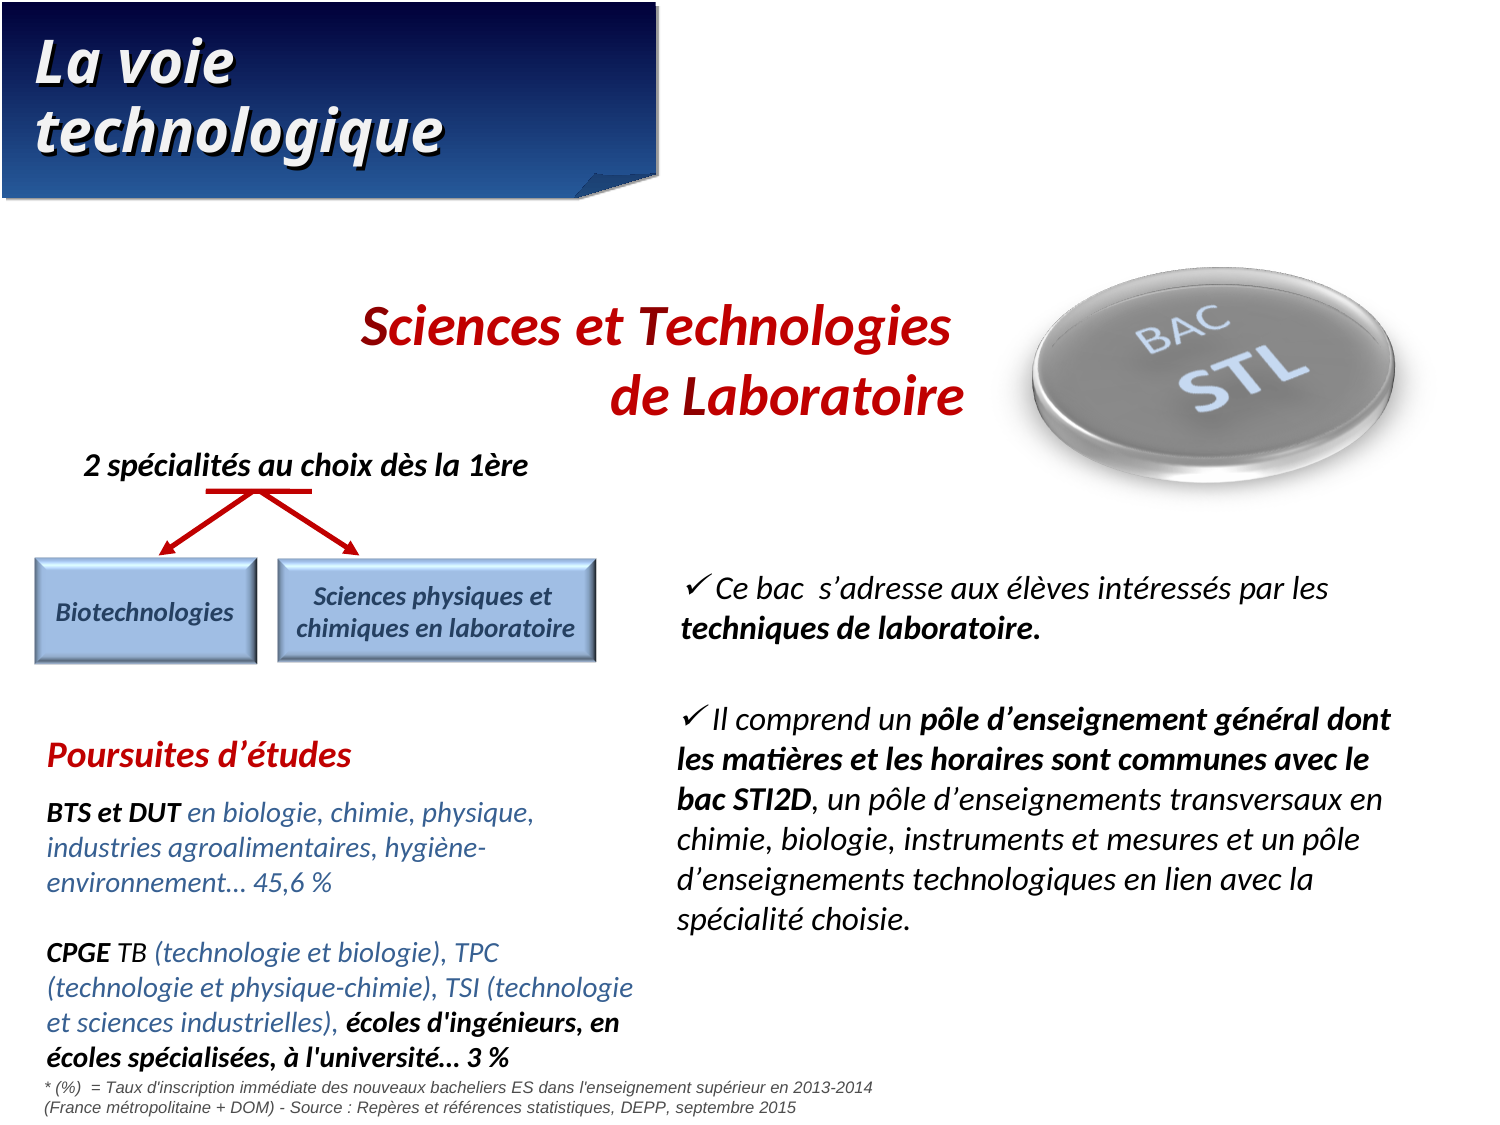

La voie technologique
Sciences et Technologies
de Laboratoire
2 spécialités au choix dès la 1ère
Biotechnologies
Sciences physiques et
chimiques en laboratoire
 Ce bac s’adresse aux élèves intéressés par les techniques de laboratoire.
 Il comprend un pôle d’enseignement général dont les matières et les horaires sont communes avec le bac STI2D, un pôle d’enseignements transversaux en chimie, biologie, instruments et mesures et un pôle d’enseignements technologiques en lien avec la spécialité choisie.
Poursuites d’études
BTS et DUT en biologie, chimie, physique, industries agroalimentaires, hygiène-environnement… 45,6 %
CPGE TB (technologie et biologie), TPC (technologie et physique-chimie), TSI (technologie et sciences industrielles), écoles d'ingénieurs, en écoles spécialisées, à l'université… 3 %
* (%) = Taux d'inscription immédiate des nouveaux bacheliers ES dans l'enseignement supérieur en 2013-2014
(France métropolitaine + DOM) - Source : Repères et références statistiques, DEPP, septembre 2015